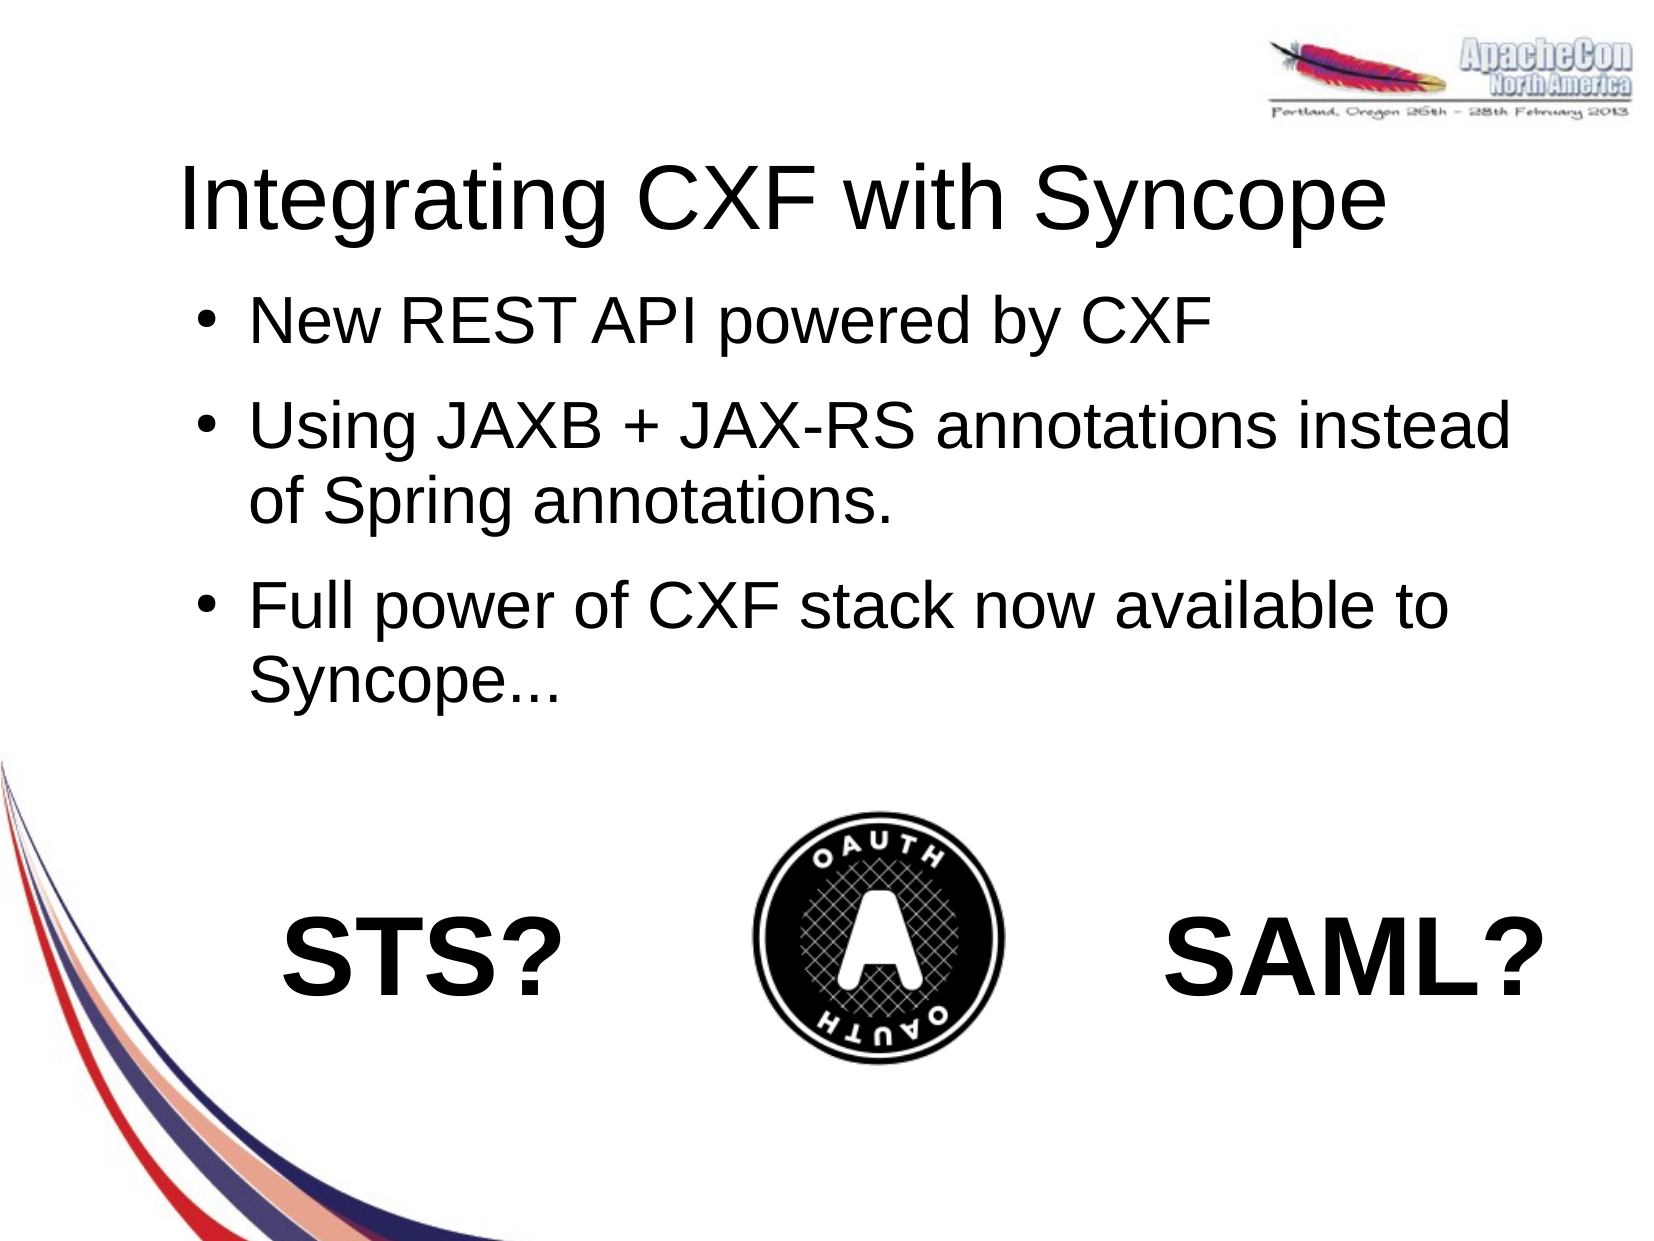

# Integrating CXF with Syncope
New REST API powered by CXF
Using JAXB + JAX-RS annotations instead of Spring annotations.
Full power of CXF stack now available to Syncope...
STS?
SAML?